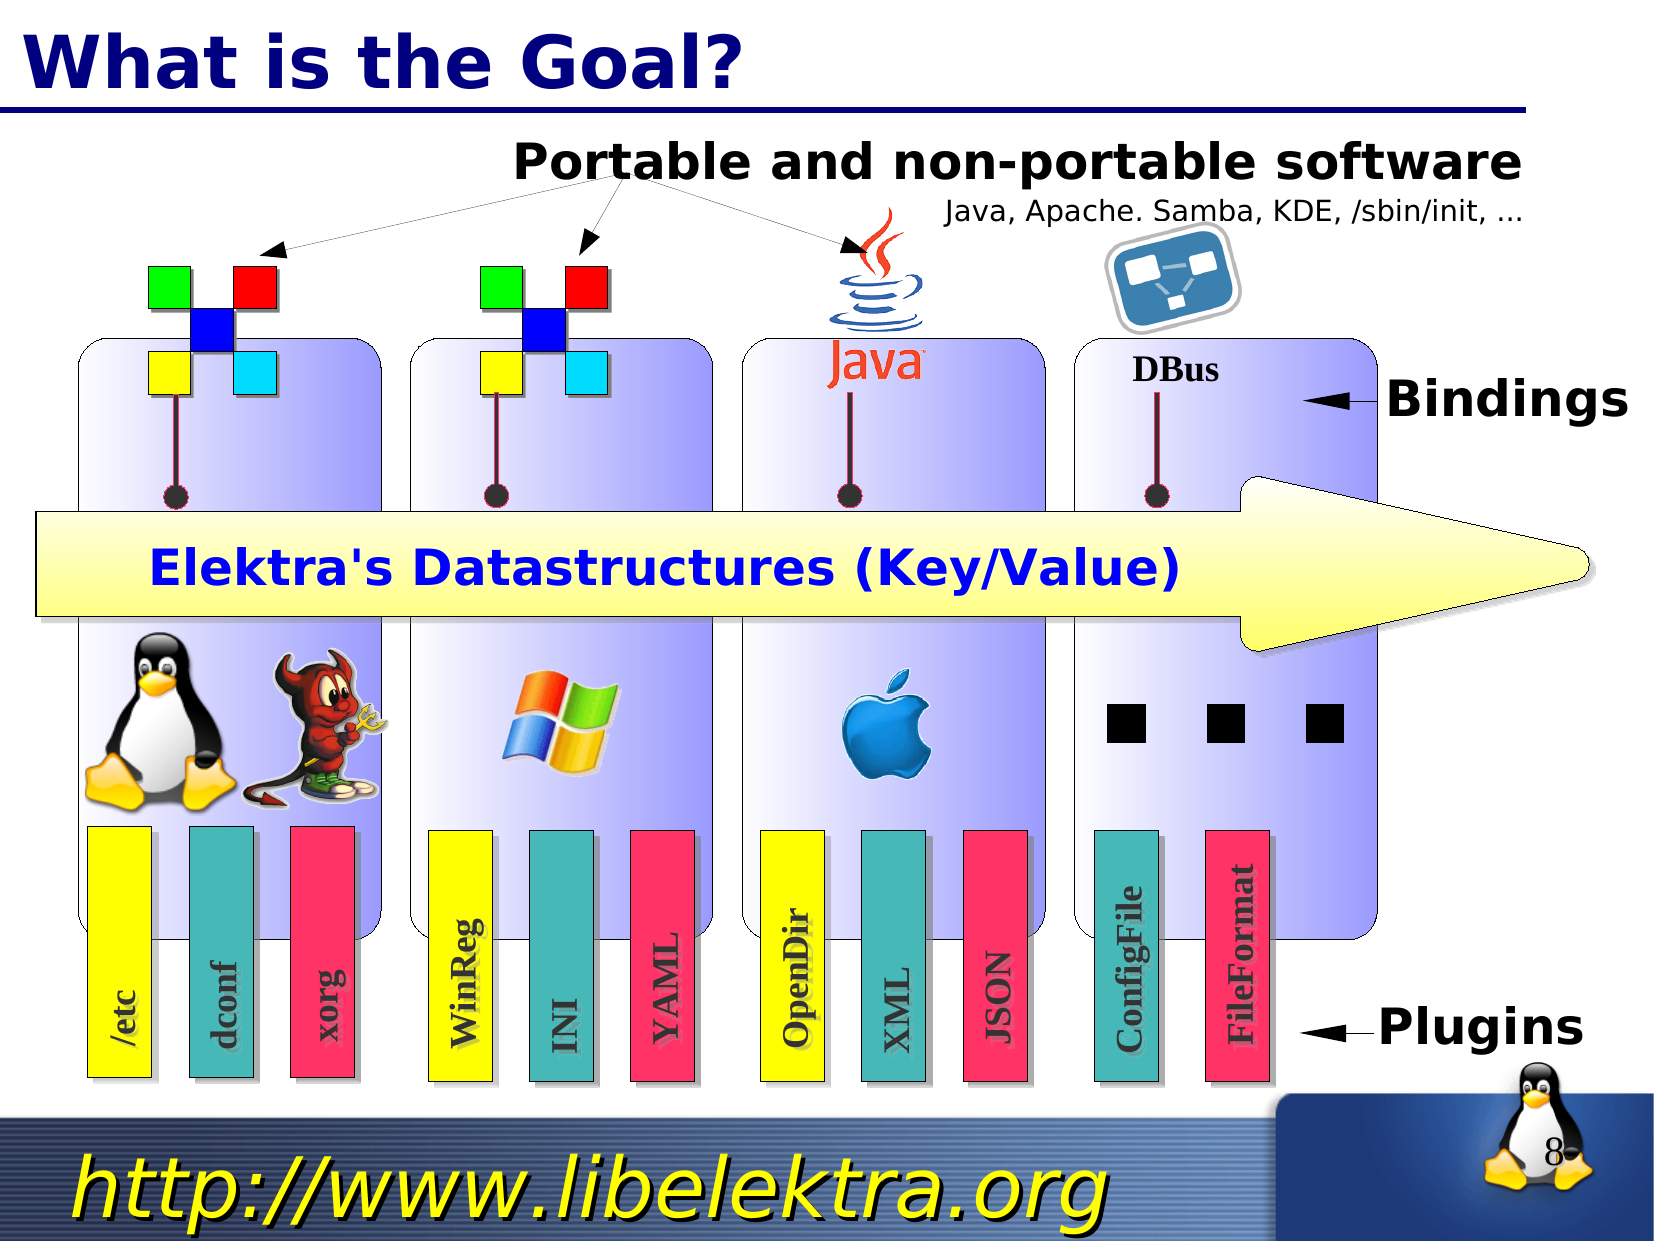

What is the Goal?
Portable and non-portable software
Java, Apache, Samba, KDE, /sbin/init, ...
DBus
Bindings
Elektra's Datastructures (Key/Value)
FileSystem
dconf
/etc
SingleFile
xorg
FileSystem
INI
WinReg
SingleFile
YAML
FileSystem
XML
OpenDir
SingleFile
JSON
FileSystem
ConfigFile
FileFormat
SingleFile
Plugins